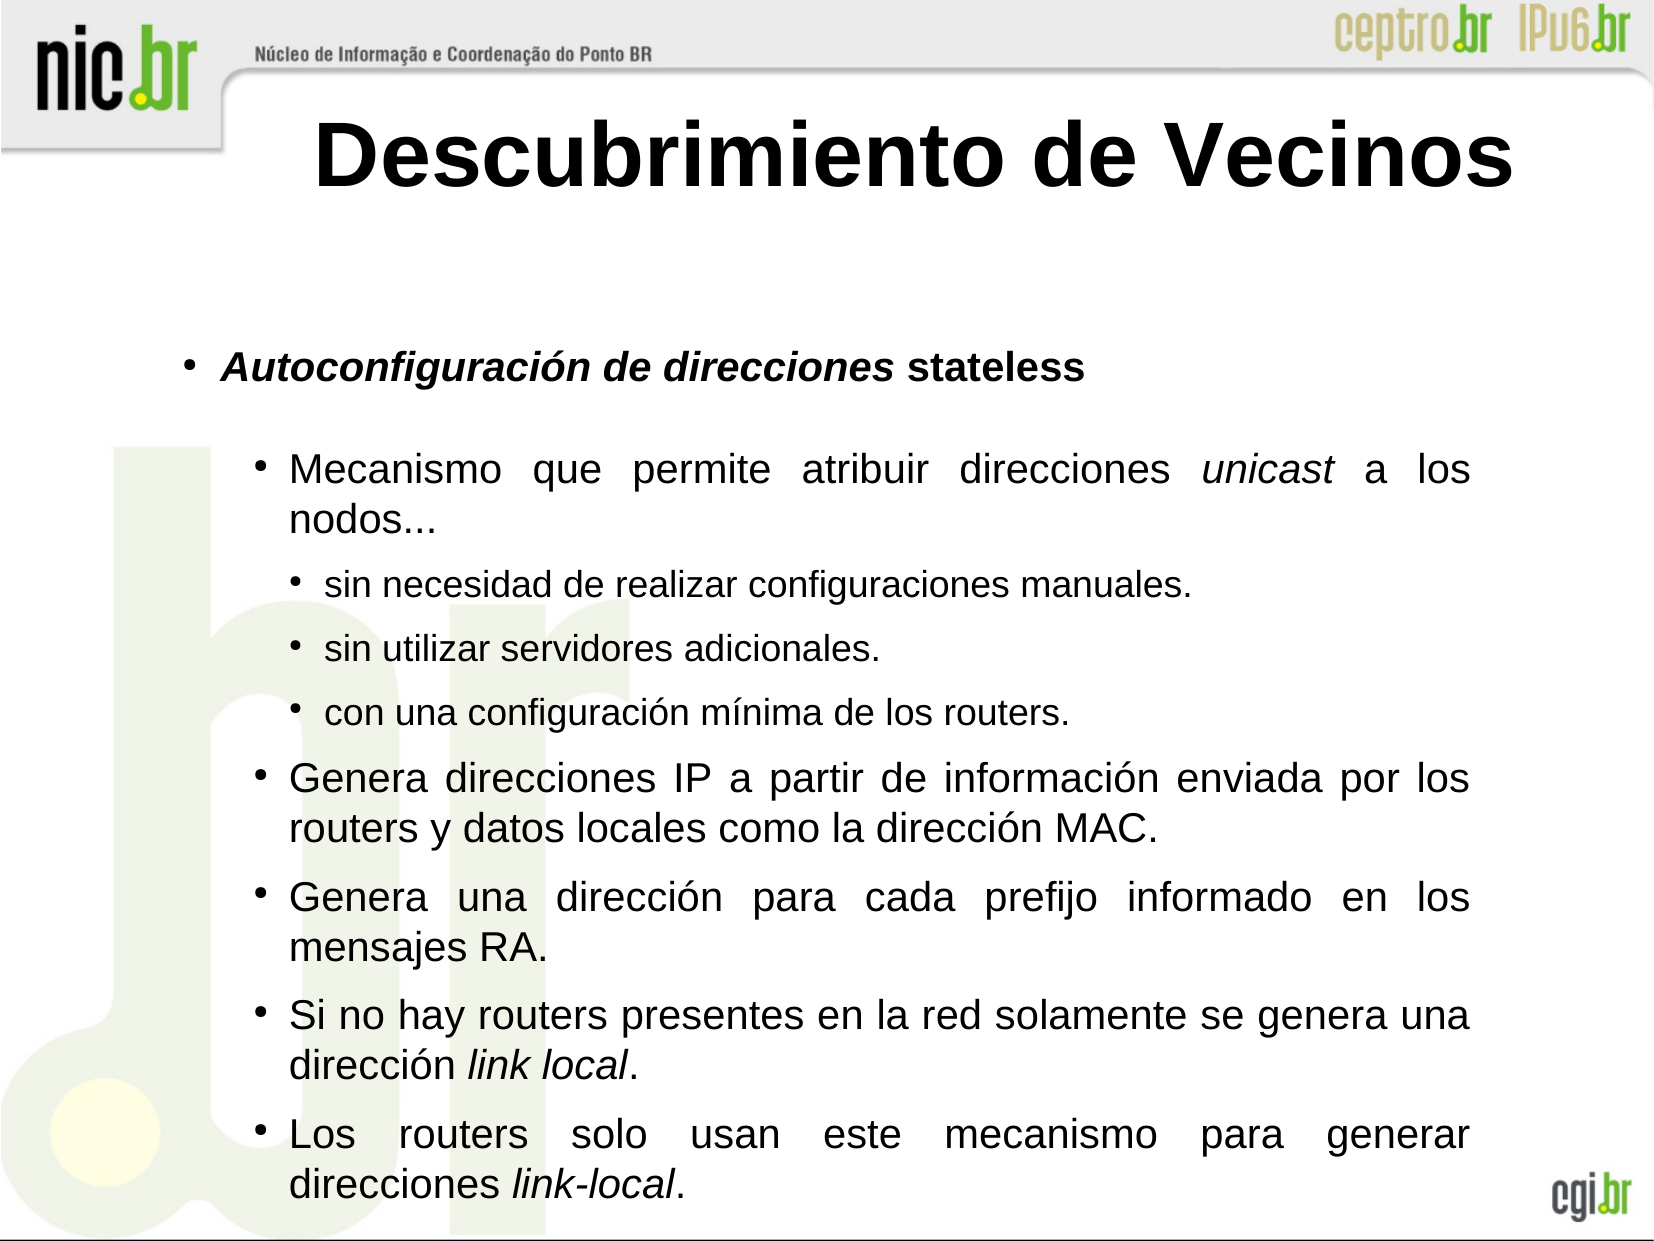

Descubrimiento de Vecinos
 Autoconfiguración de direcciones stateless
Mecanismo que permite atribuir direcciones unicast a los nodos...
sin necesidad de realizar configuraciones manuales.
sin utilizar servidores adicionales.
con una configuración mínima de los routers.
Genera direcciones IP a partir de información enviada por los routers y datos locales como la dirección MAC.
Genera una dirección para cada prefijo informado en los mensajes RA.
Si no hay routers presentes en la red solamente se genera una dirección link local.
Los routers solo usan este mecanismo para generar direcciones link-local.